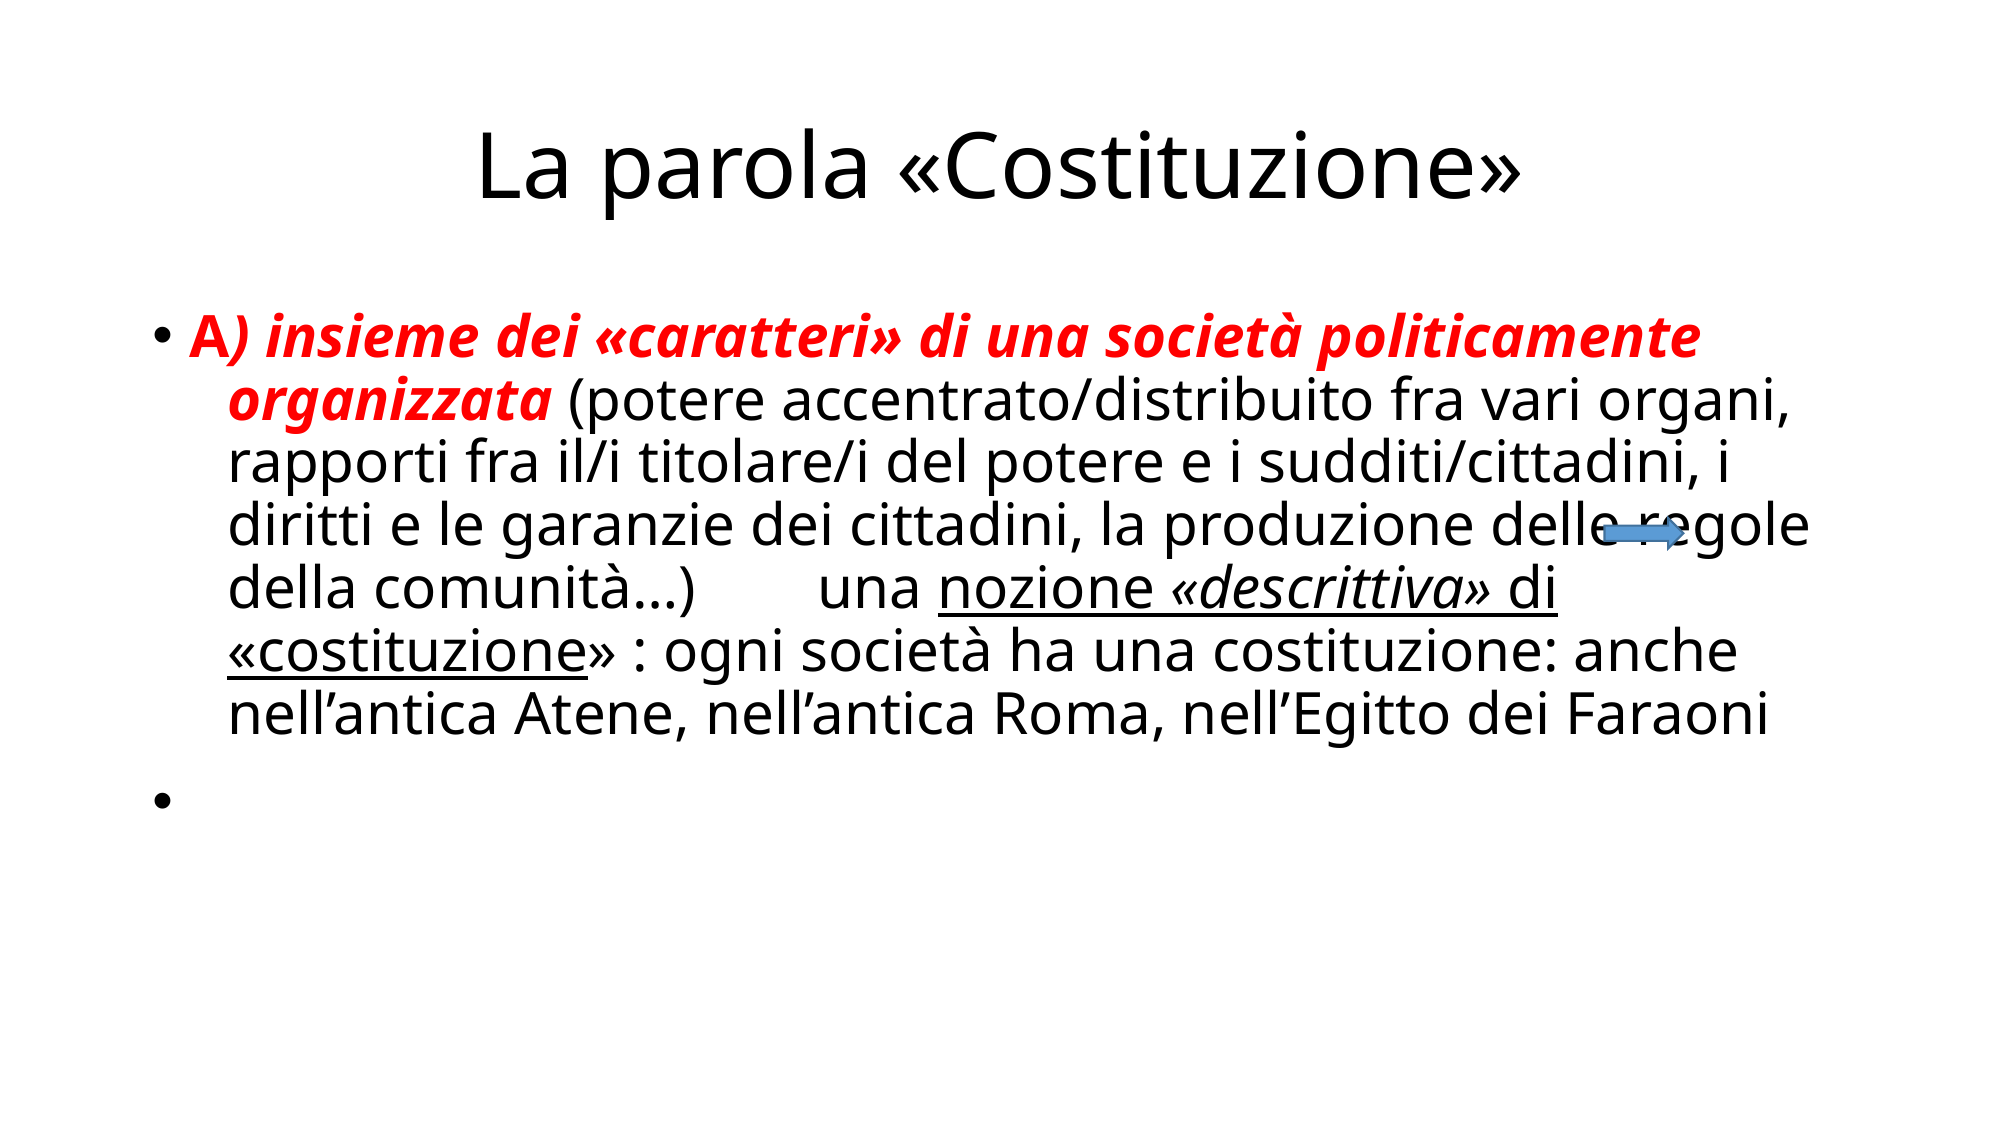

# La parola «Costituzione»
A) insieme dei «caratteri» di una società politicamente organizzata (potere accentrato/distribuito fra vari organi, rapporti fra il/i titolare/i del potere e i sudditi/cittadini, i diritti e le garanzie dei cittadini, la produzione delle regole della comunità…) una nozione «descrittiva» di «costituzione» : ogni società ha una costituzione: anche nell’antica Atene, nell’antica Roma, nell’Egitto dei Faraoni